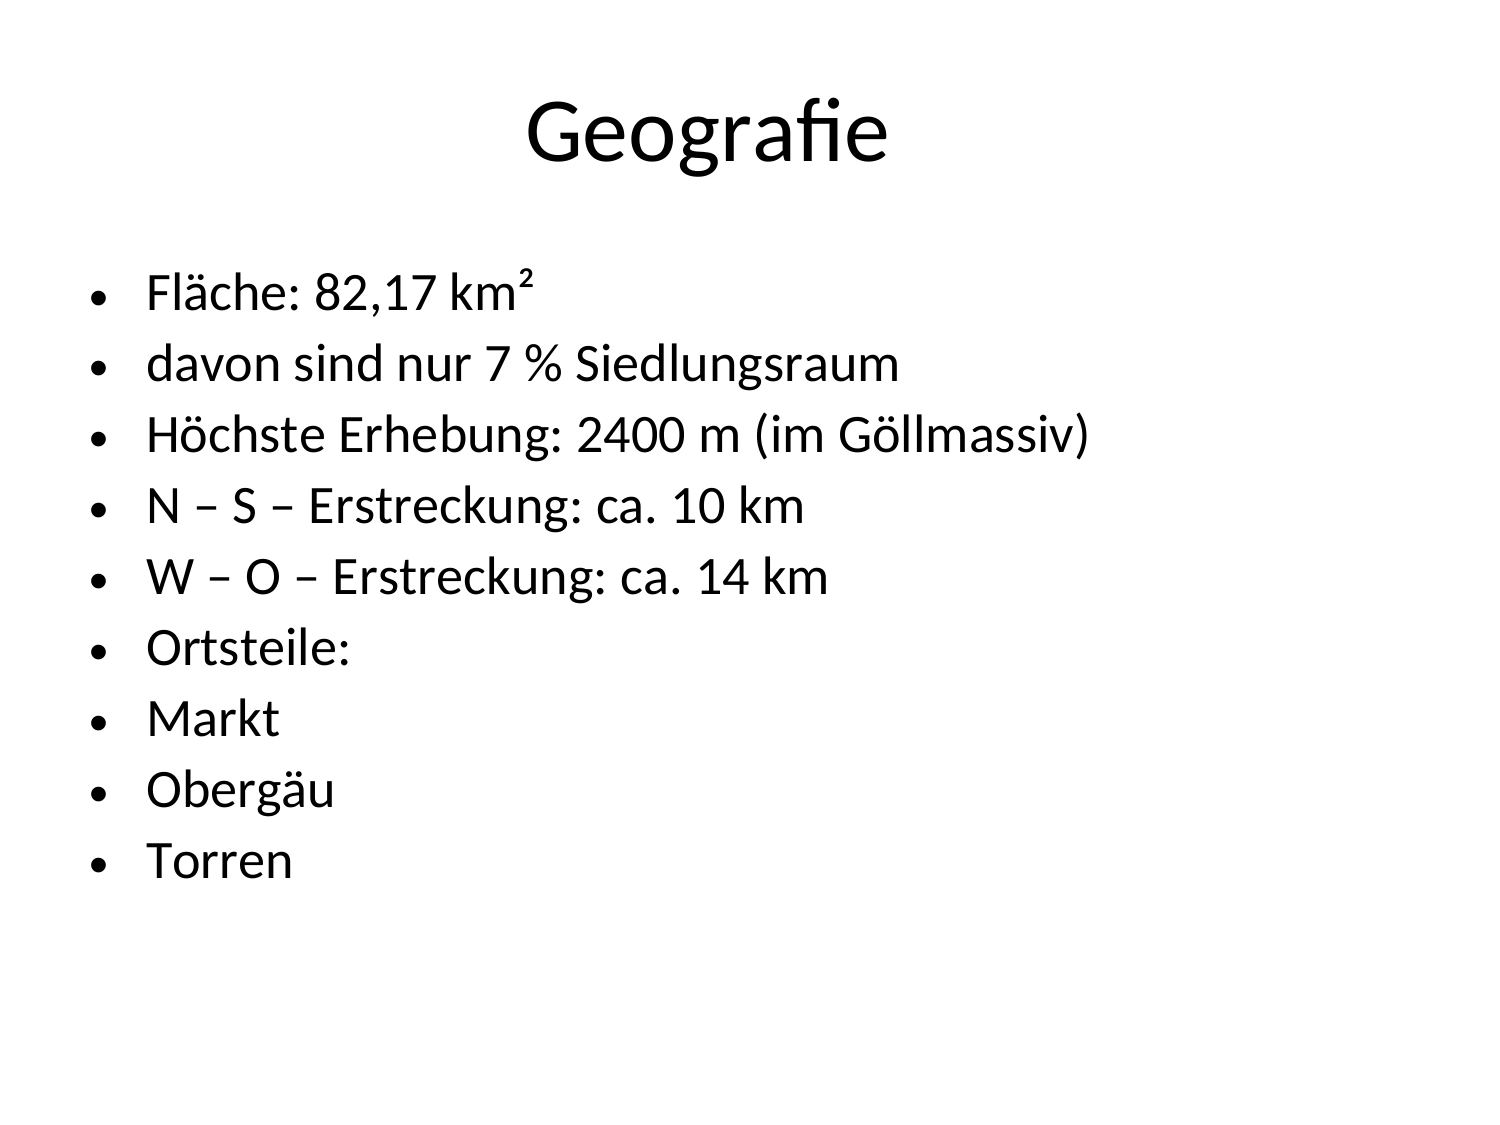

# Geografie
Fläche: 82,17 km²
davon sind nur 7 % Siedlungsraum
Höchste Erhebung: 2400 m (im Göllmassiv)
N – S – Erstreckung: ca. 10 km
W – O – Erstreckung: ca. 14 km
Ortsteile:
Markt
Obergäu
Torren